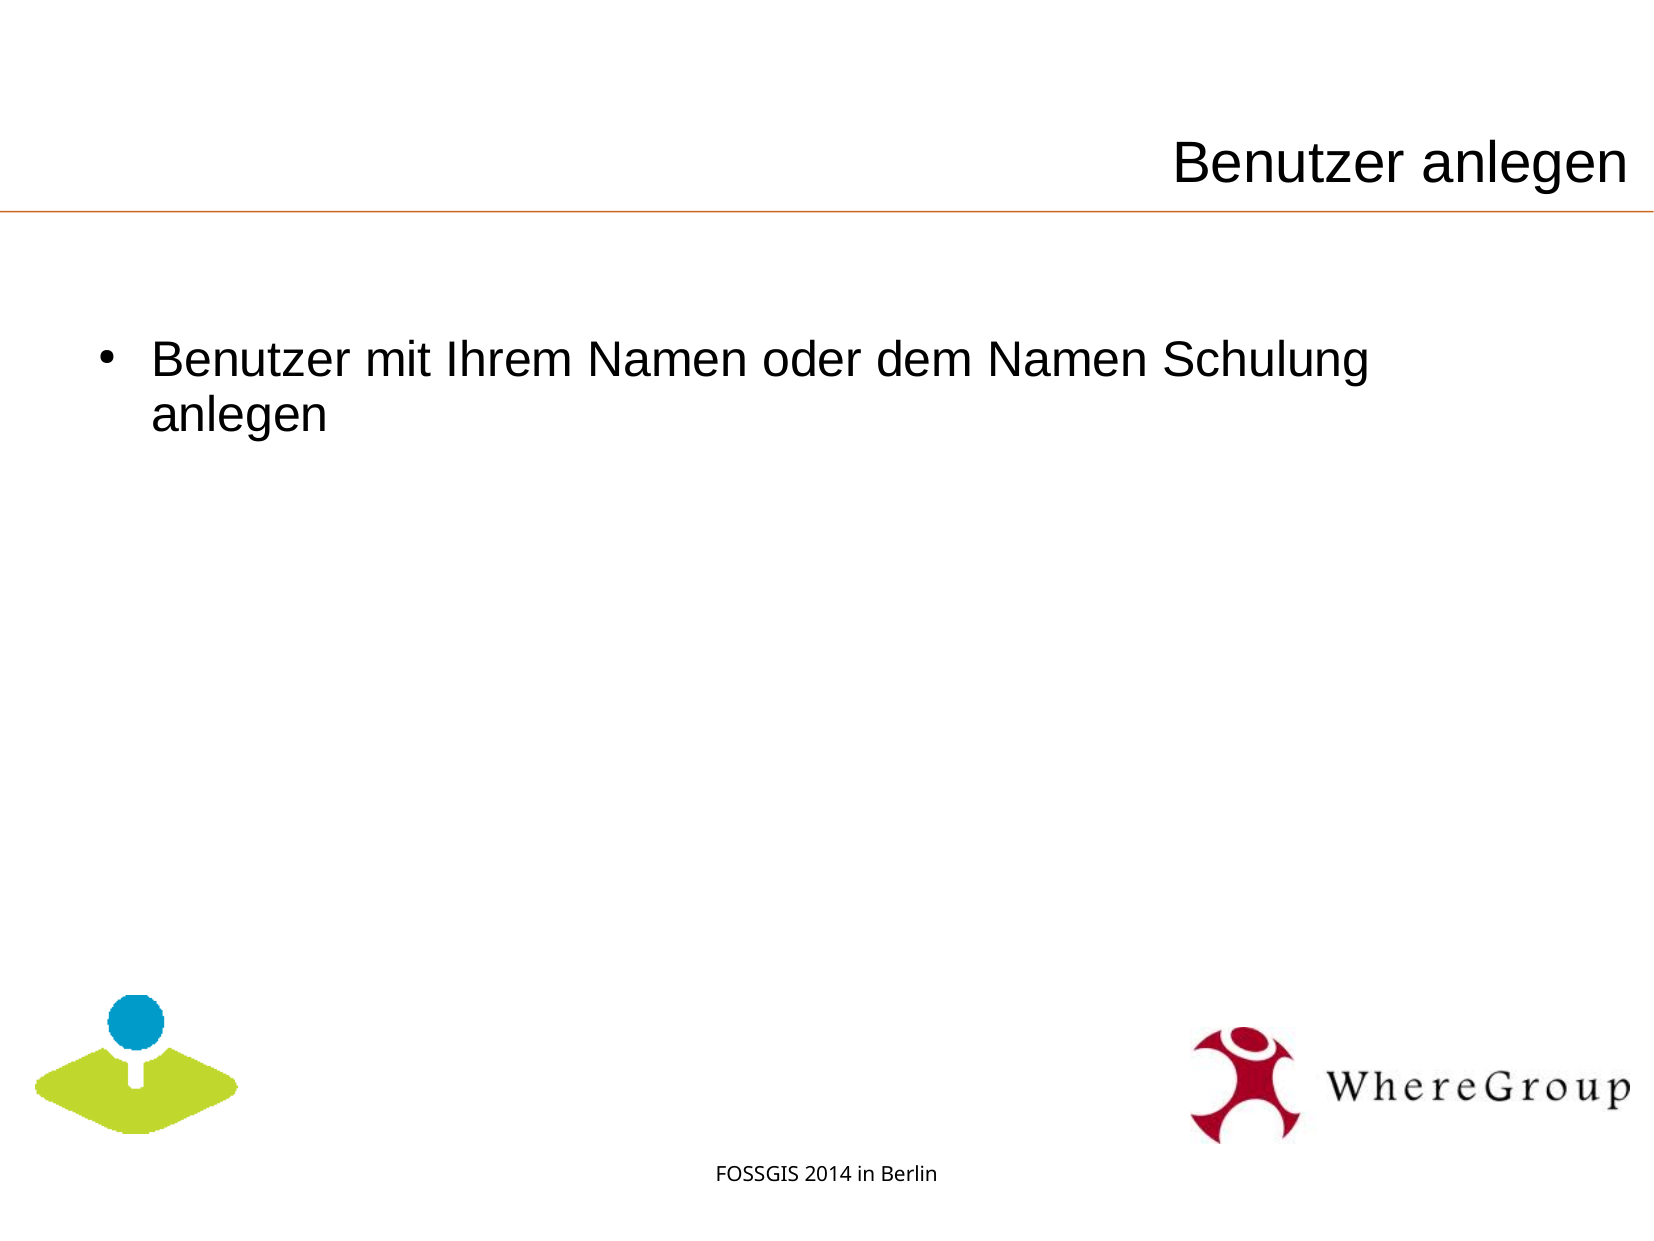

# Benutzer anlegen
Benutzer mit Ihrem Namen oder dem Namen Schulung anlegen
Mapbender - Einführung zum Mapbender Projekt (Astrid Ede)